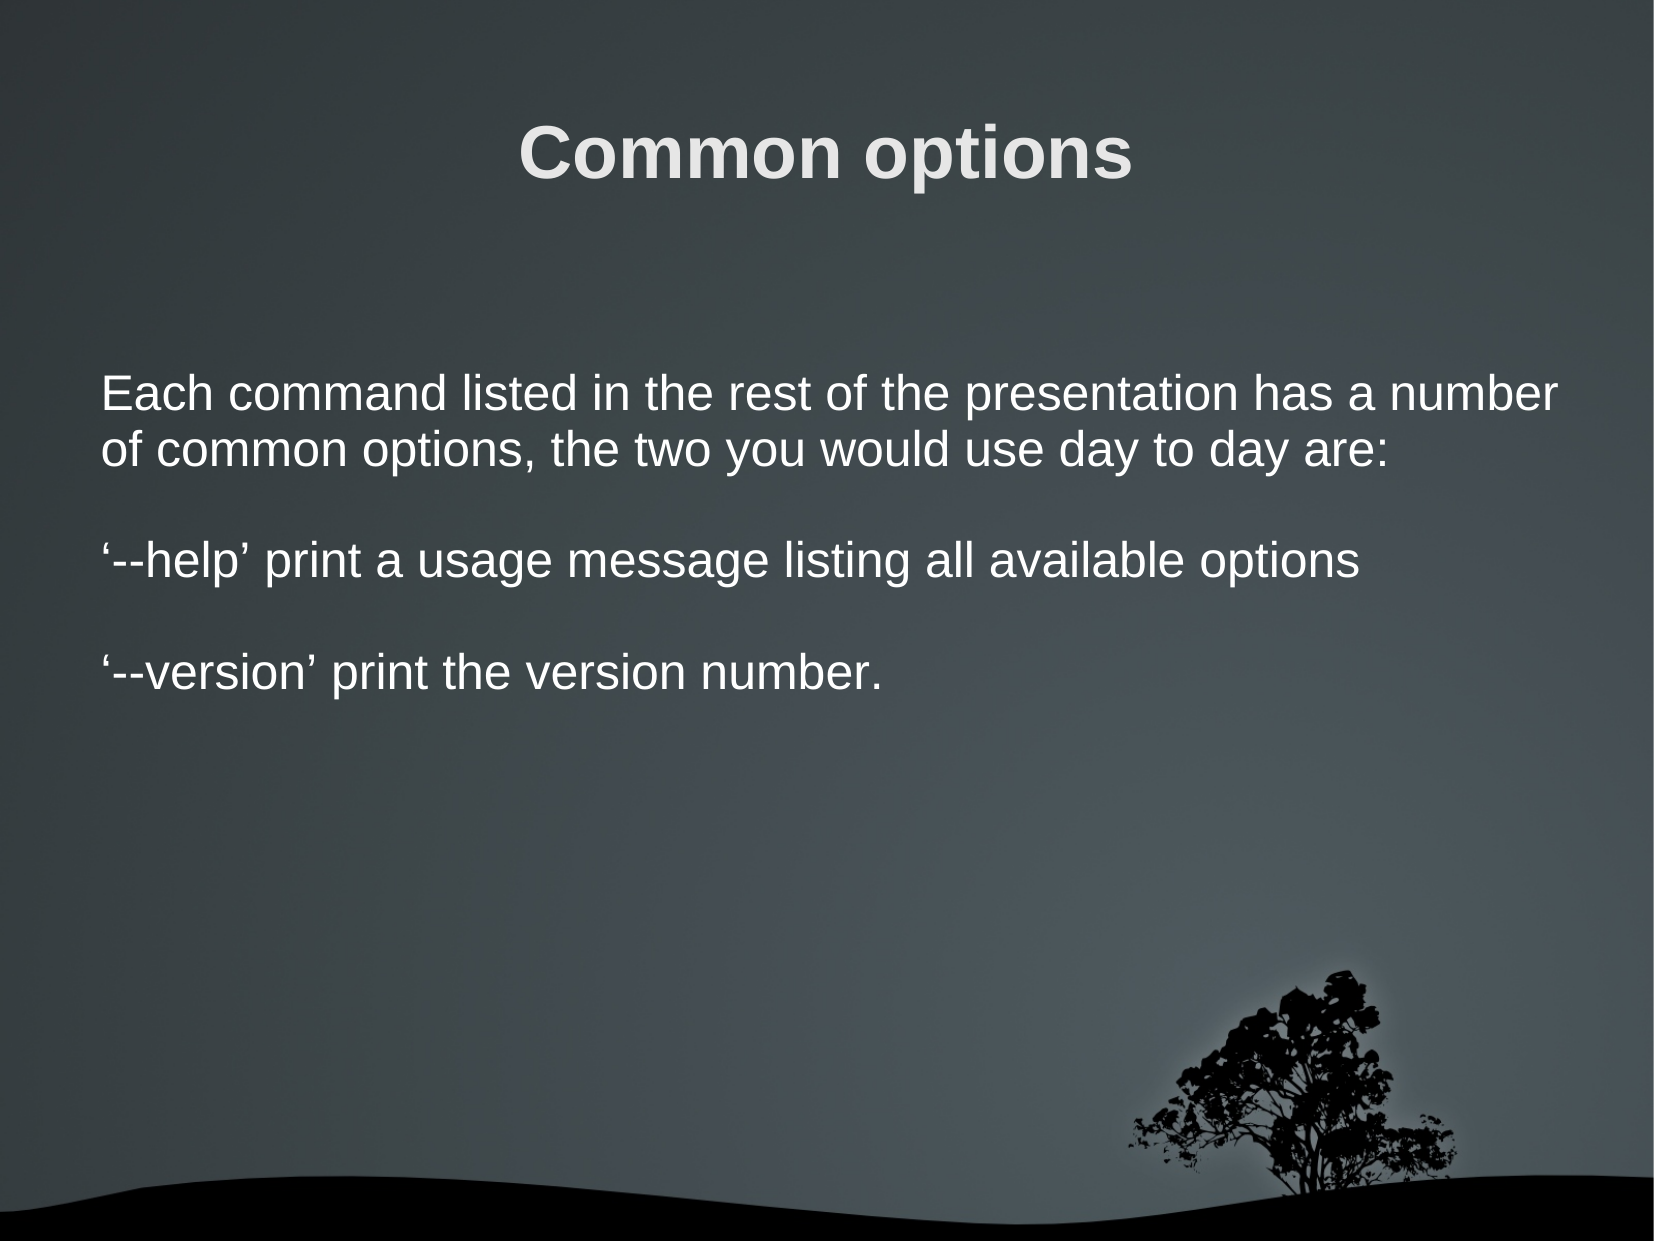

# Common options
Each command listed in the rest of the presentation has a number
of common options, the two you would use day to day are:
‘--help’ print a usage message listing all available options
‘--version’ print the version number.